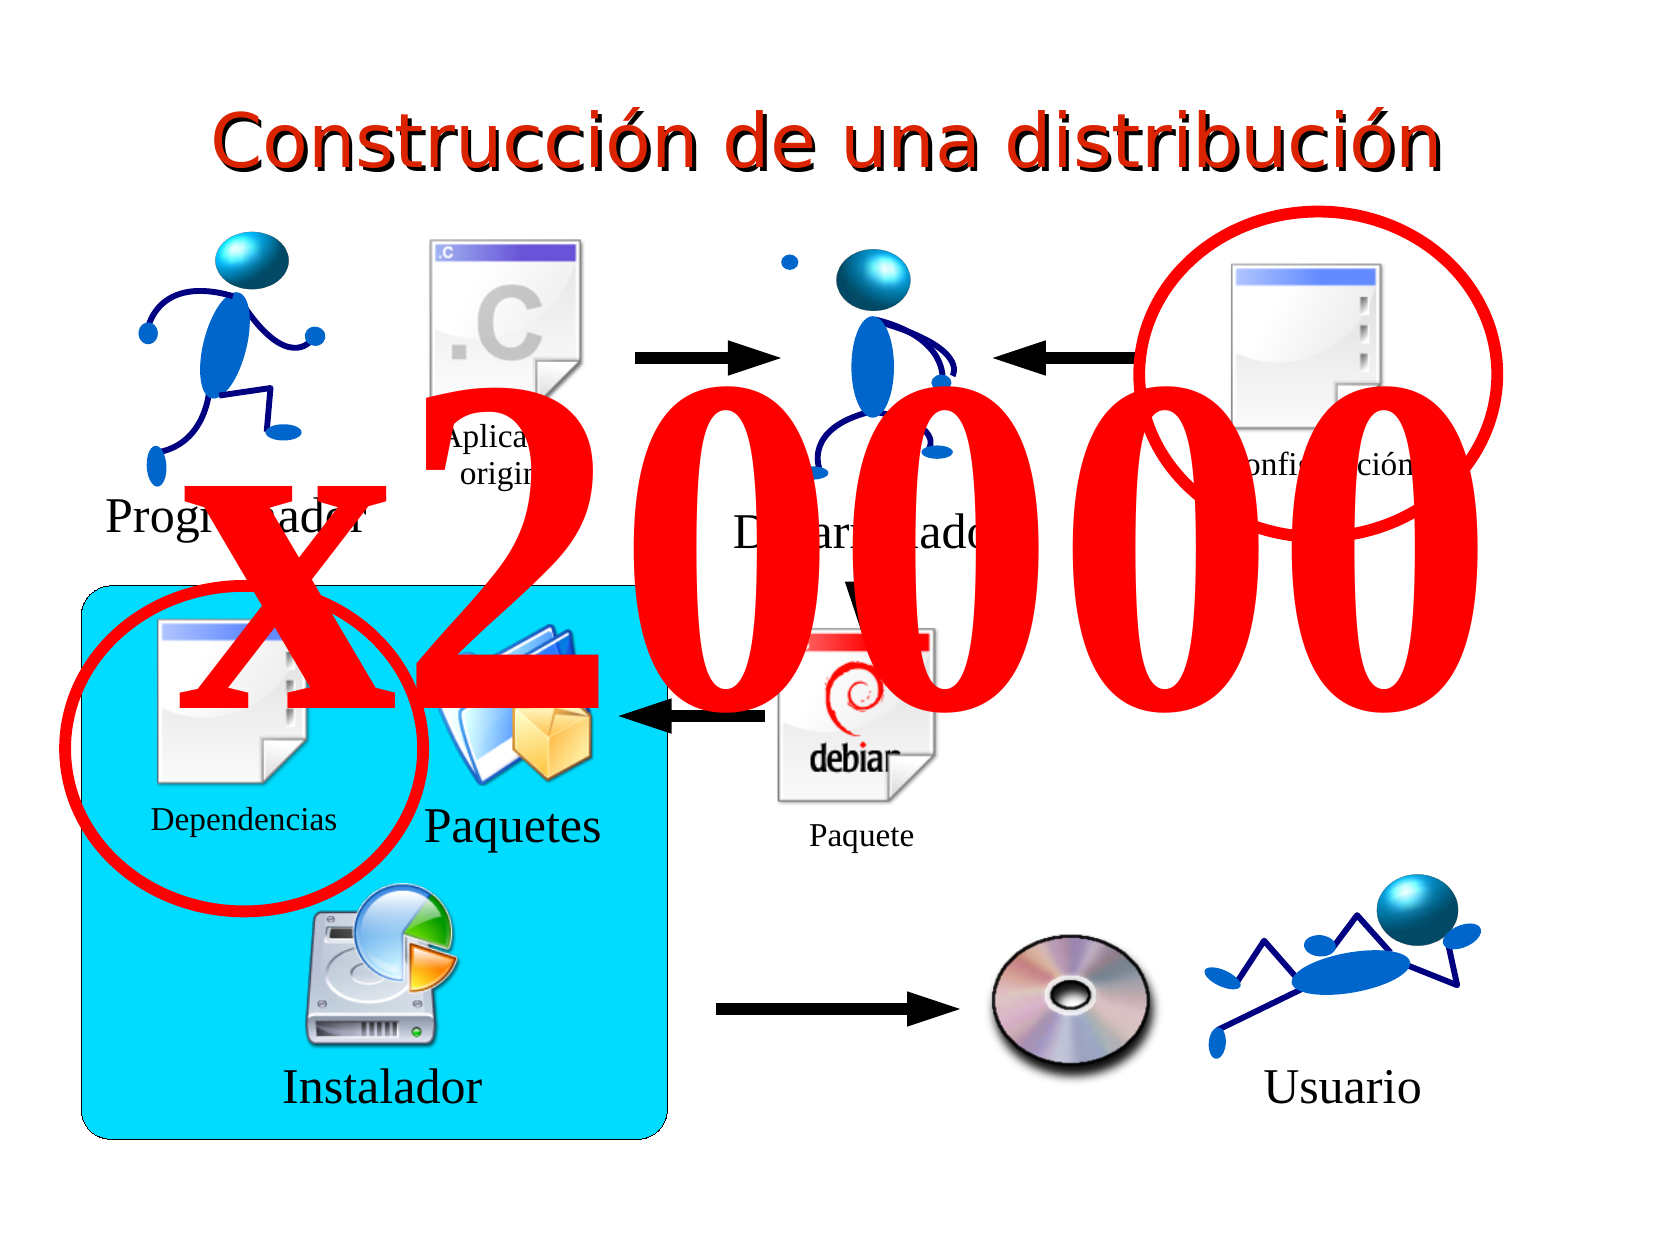

# Construcción de una distribución
Programador
Aplicación
original
Desarrollador
Configuración
x20000
Dependencias
Paquetes
Instalador
Paquete
Usuario